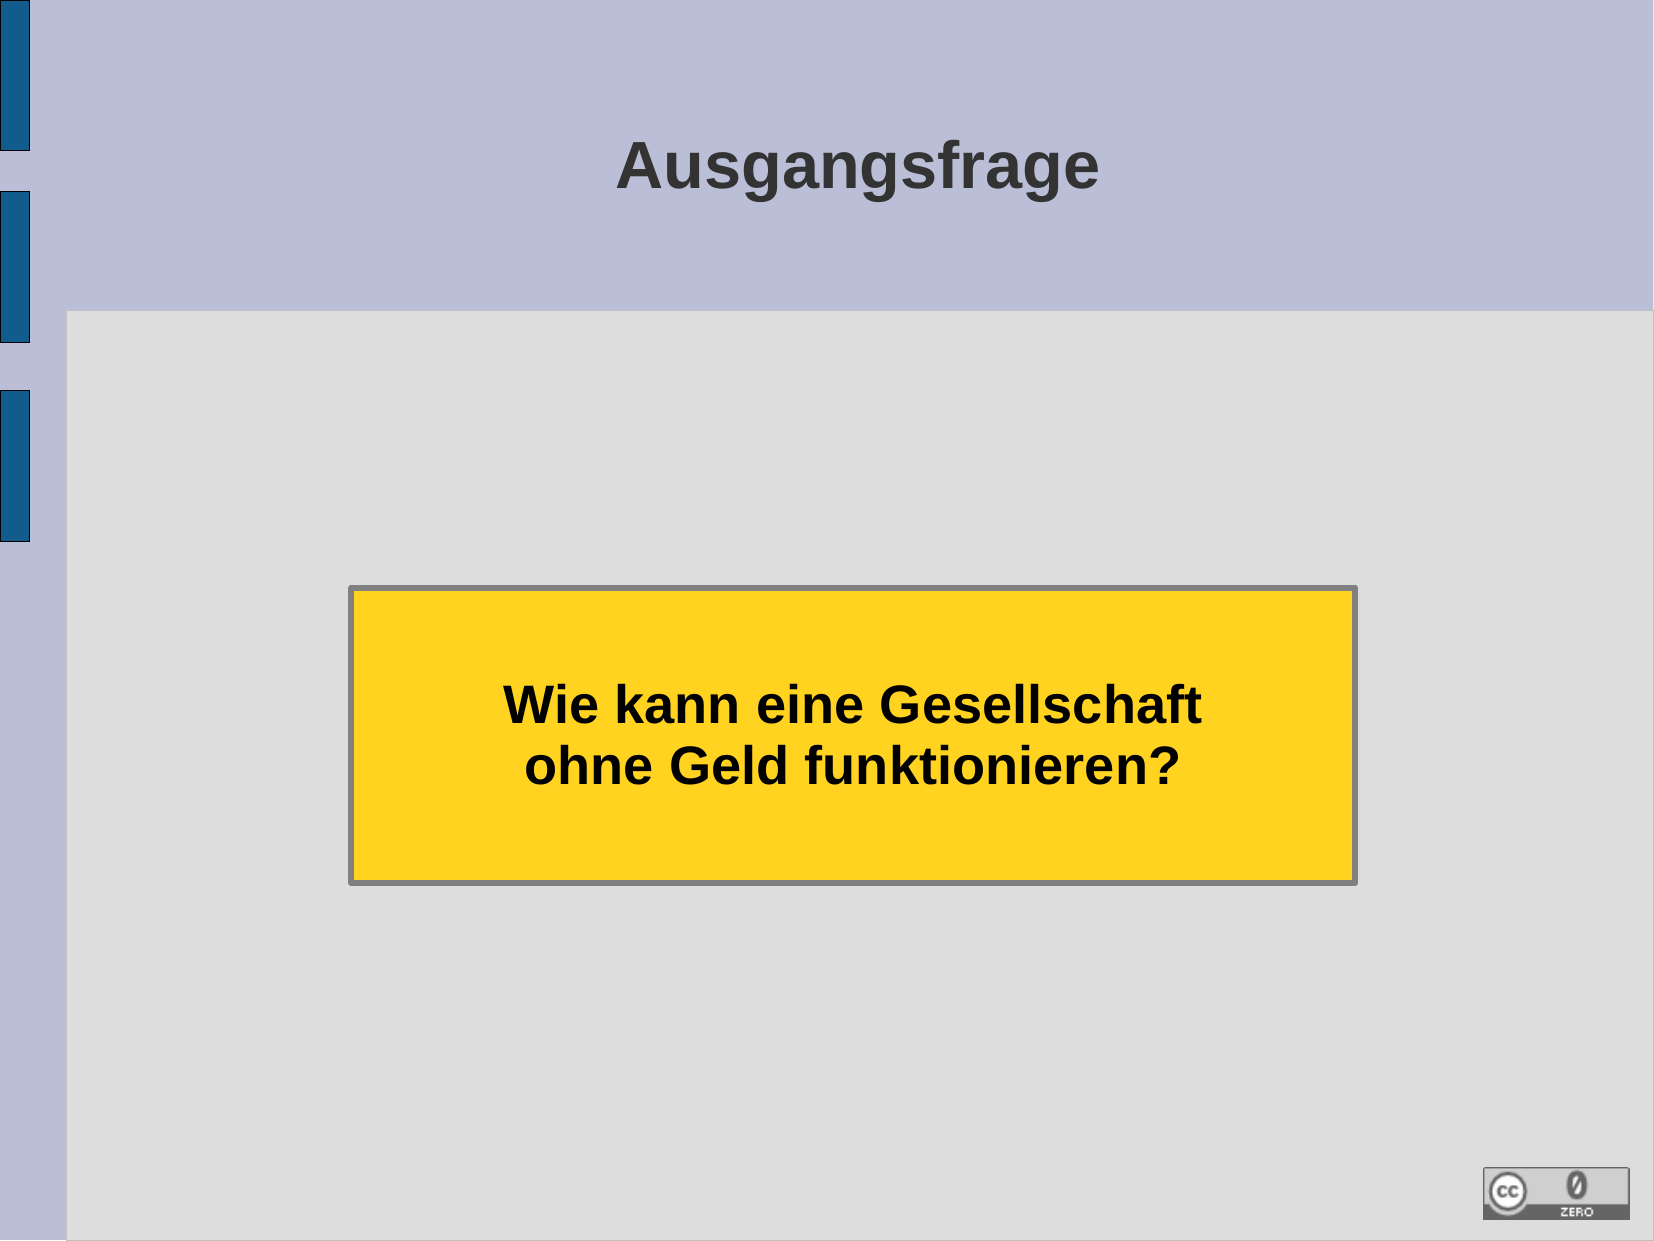

# Ausgangsfrage
Wie kann eine Gesellschaft
ohne Geld funktionieren?